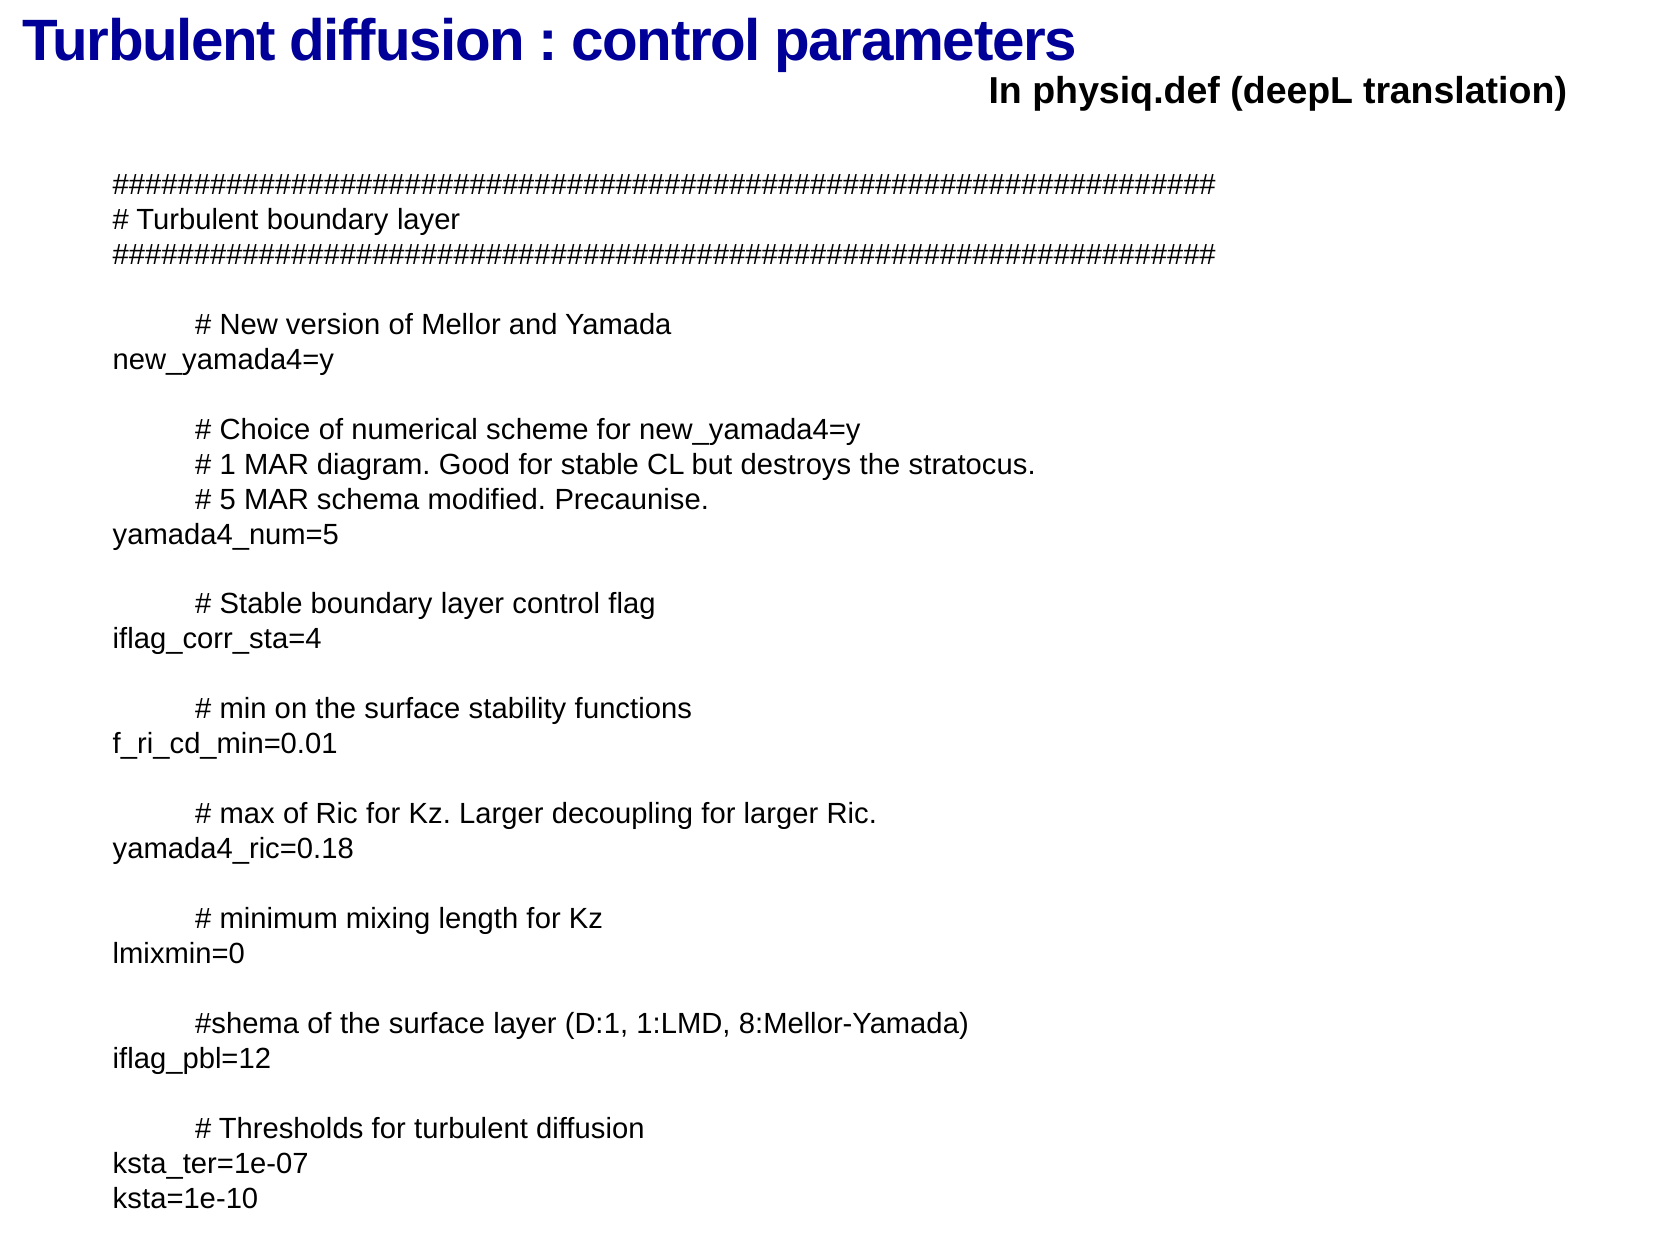

Turbulent diffusion : control parameters
In physiq.def (deepL translation)
####################################################################
# Turbulent boundary layer
####################################################################
 # New version of Mellor and Yamada
new_yamada4=y
 # Choice of numerical scheme for new_yamada4=y
 # 1 MAR diagram. Good for stable CL but destroys the stratocus.
 # 5 MAR schema modified. Precaunise.
yamada4_num=5
 # Stable boundary layer control flag
iflag_corr_sta=4
 # min on the surface stability functions
f_ri_cd_min=0.01
 # max of Ric for Kz. Larger decoupling for larger Ric.
yamada4_ric=0.18
 # minimum mixing length for Kz
lmixmin=0
 #shema of the surface layer (D:1, 1:LMD, 8:Mellor-Yamada)
iflag_pbl=12
 # Thresholds for turbulent diffusion
ksta_ter=1e-07
ksta=1e-10
 #ok_kzmin : Kzmin calculation in the surface CL (D: y)
ok_kzmin=n